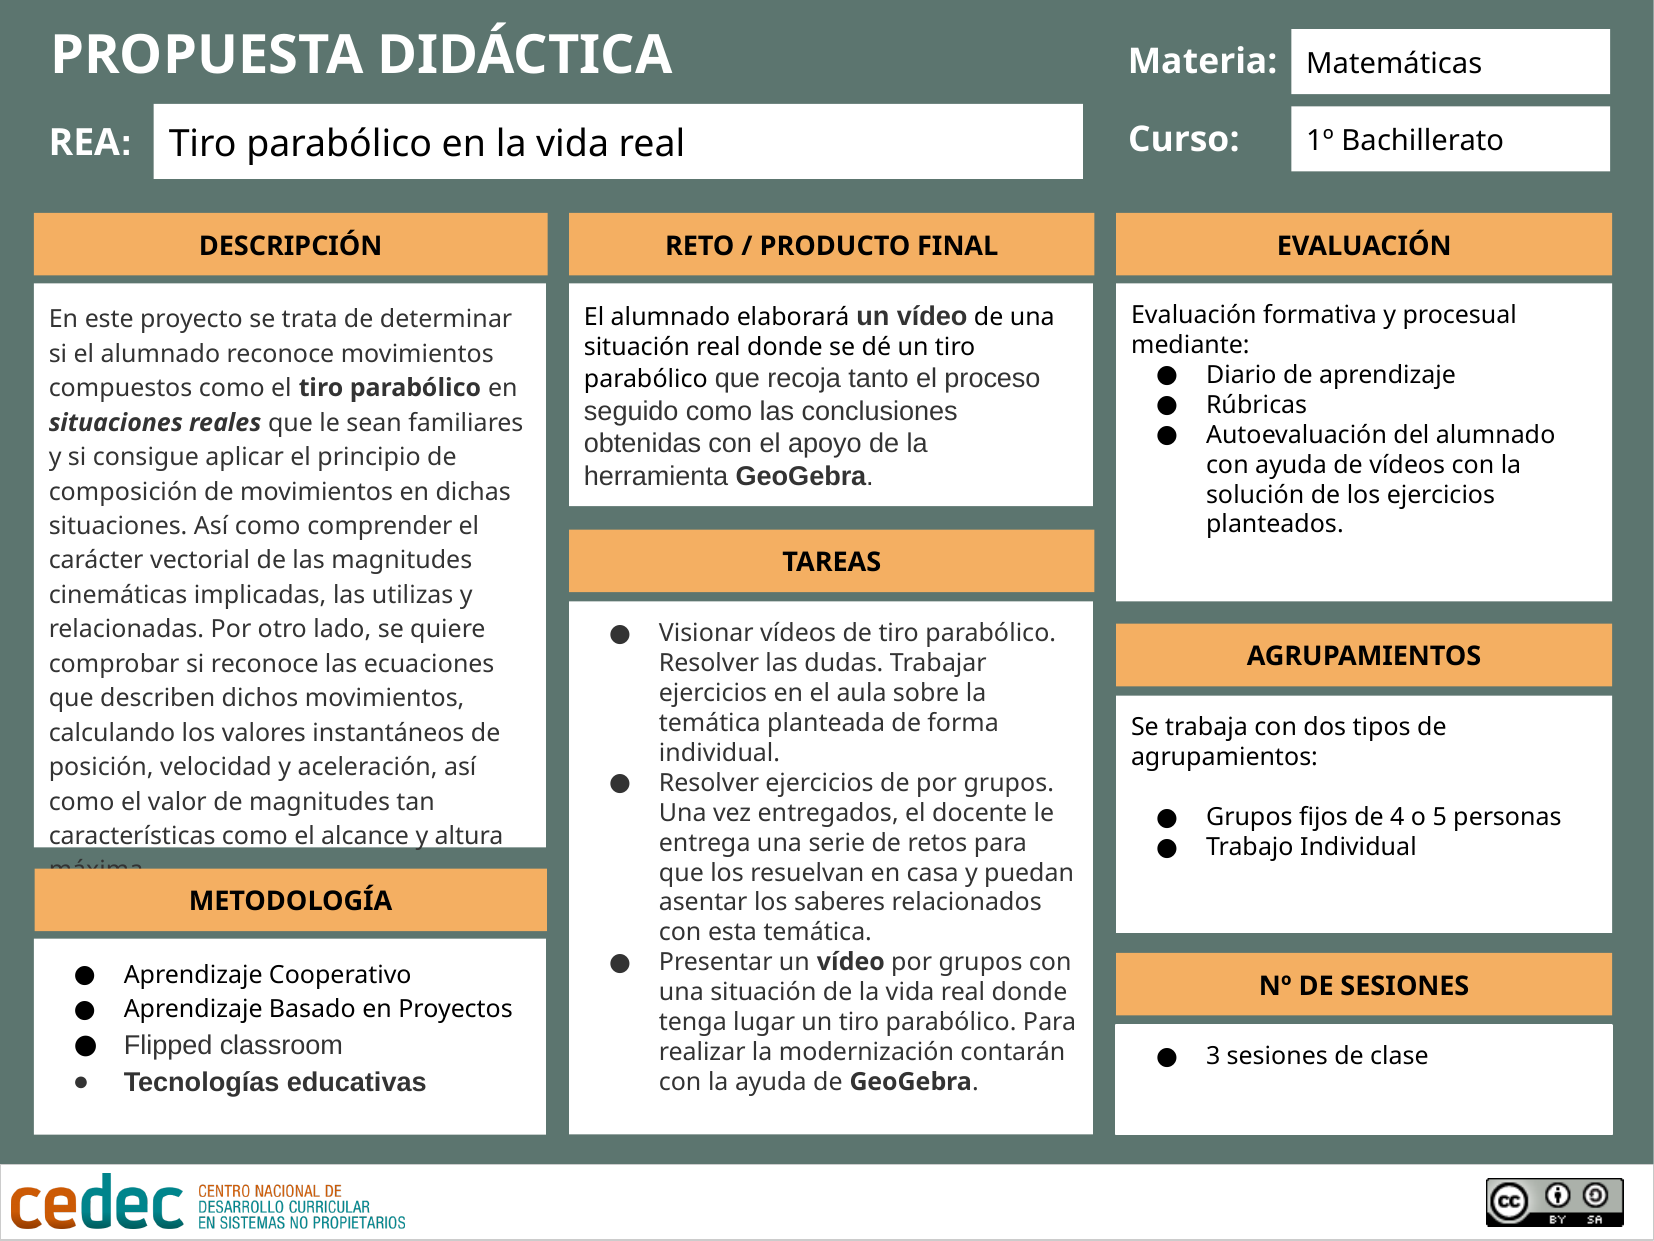

PROPUESTA DIDÁCTICA
Matemáticas
Materia:
Tiro parabólico en la vida real
1º Bachillerato
Curso:
REA:
DESCRIPCIÓN
RETO / PRODUCTO FINAL
EVALUACIÓN
En este proyecto se trata de determinar si el alumnado reconoce movimientos compuestos como el tiro parabólico en situaciones reales que le sean familiares y si consigue aplicar el principio de composición de movimientos en dichas situaciones. Así como comprender el carácter vectorial de las magnitudes cinemáticas implicadas, las utilizas y relacionadas. Por otro lado, se quiere comprobar si reconoce las ecuaciones que describen dichos movimientos, calculando los valores instantáneos de posición, velocidad y aceleración, así como el valor de magnitudes tan características como el alcance y altura máxima.
El alumnado elaborará un vídeo de una situación real donde se dé un tiro parabólico que recoja tanto el proceso seguido como las conclusiones obtenidas con el apoyo de la herramienta GeoGebra.
Evaluación formativa y procesual mediante:
Diario de aprendizaje
Rúbricas
Autoevaluación del alumnado con ayuda de vídeos con la solución de los ejercicios planteados.
TAREAS
Visionar vídeos de tiro parabólico. Resolver las dudas. Trabajar ejercicios en el aula sobre la temática planteada de forma individual.
Resolver ejercicios de por grupos. Una vez entregados, el docente le entrega una serie de retos para que los resuelvan en casa y puedan asentar los saberes relacionados con esta temática.
Presentar un vídeo por grupos con una situación de la vida real donde tenga lugar un tiro parabólico. Para realizar la modernización contarán con la ayuda de GeoGebra.
AGRUPAMIENTOS
Se trabaja con dos tipos de agrupamientos:
Grupos fijos de 4 o 5 personas
Trabajo Individual
METODOLOGÍA
Aprendizaje Cooperativo
Aprendizaje Basado en Proyectos
Flipped classroom
Tecnologías educativas
Nº DE SESIONES
3 sesiones de clase